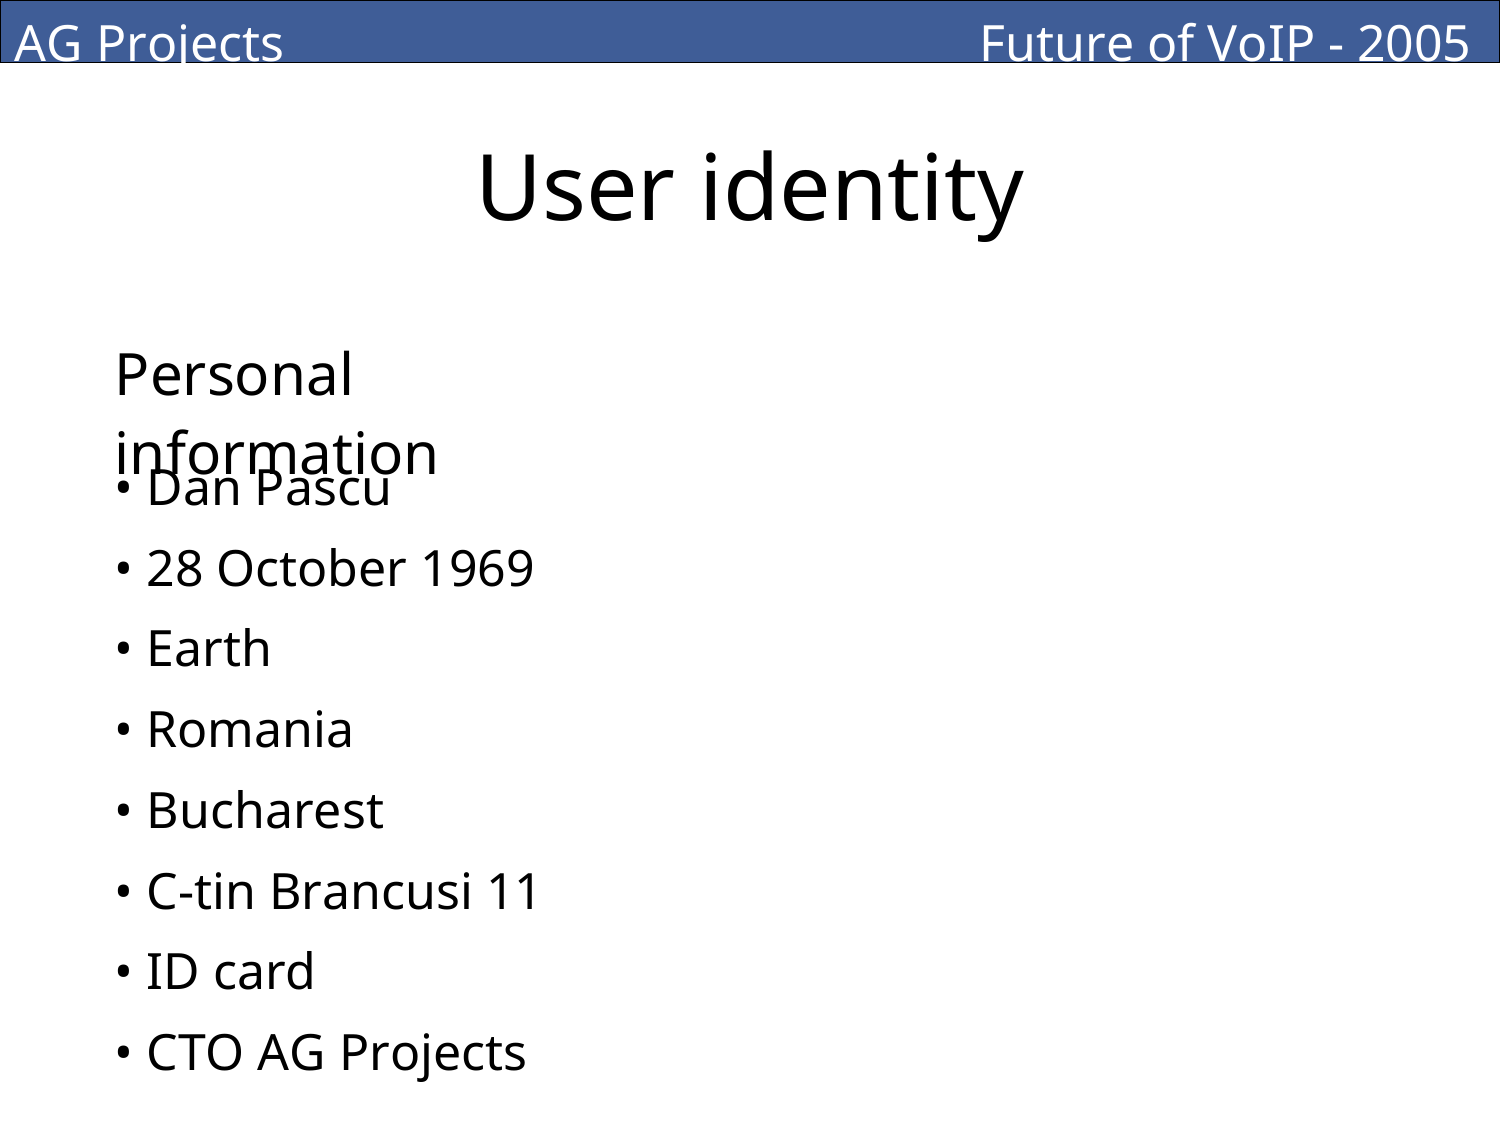

User identity
Personal information
# Dan Pascu
 28 October 1969
 Earth
 Romania
 Bucharest
 C-tin Brancusi 11
 ID card
 CTO AG Projects